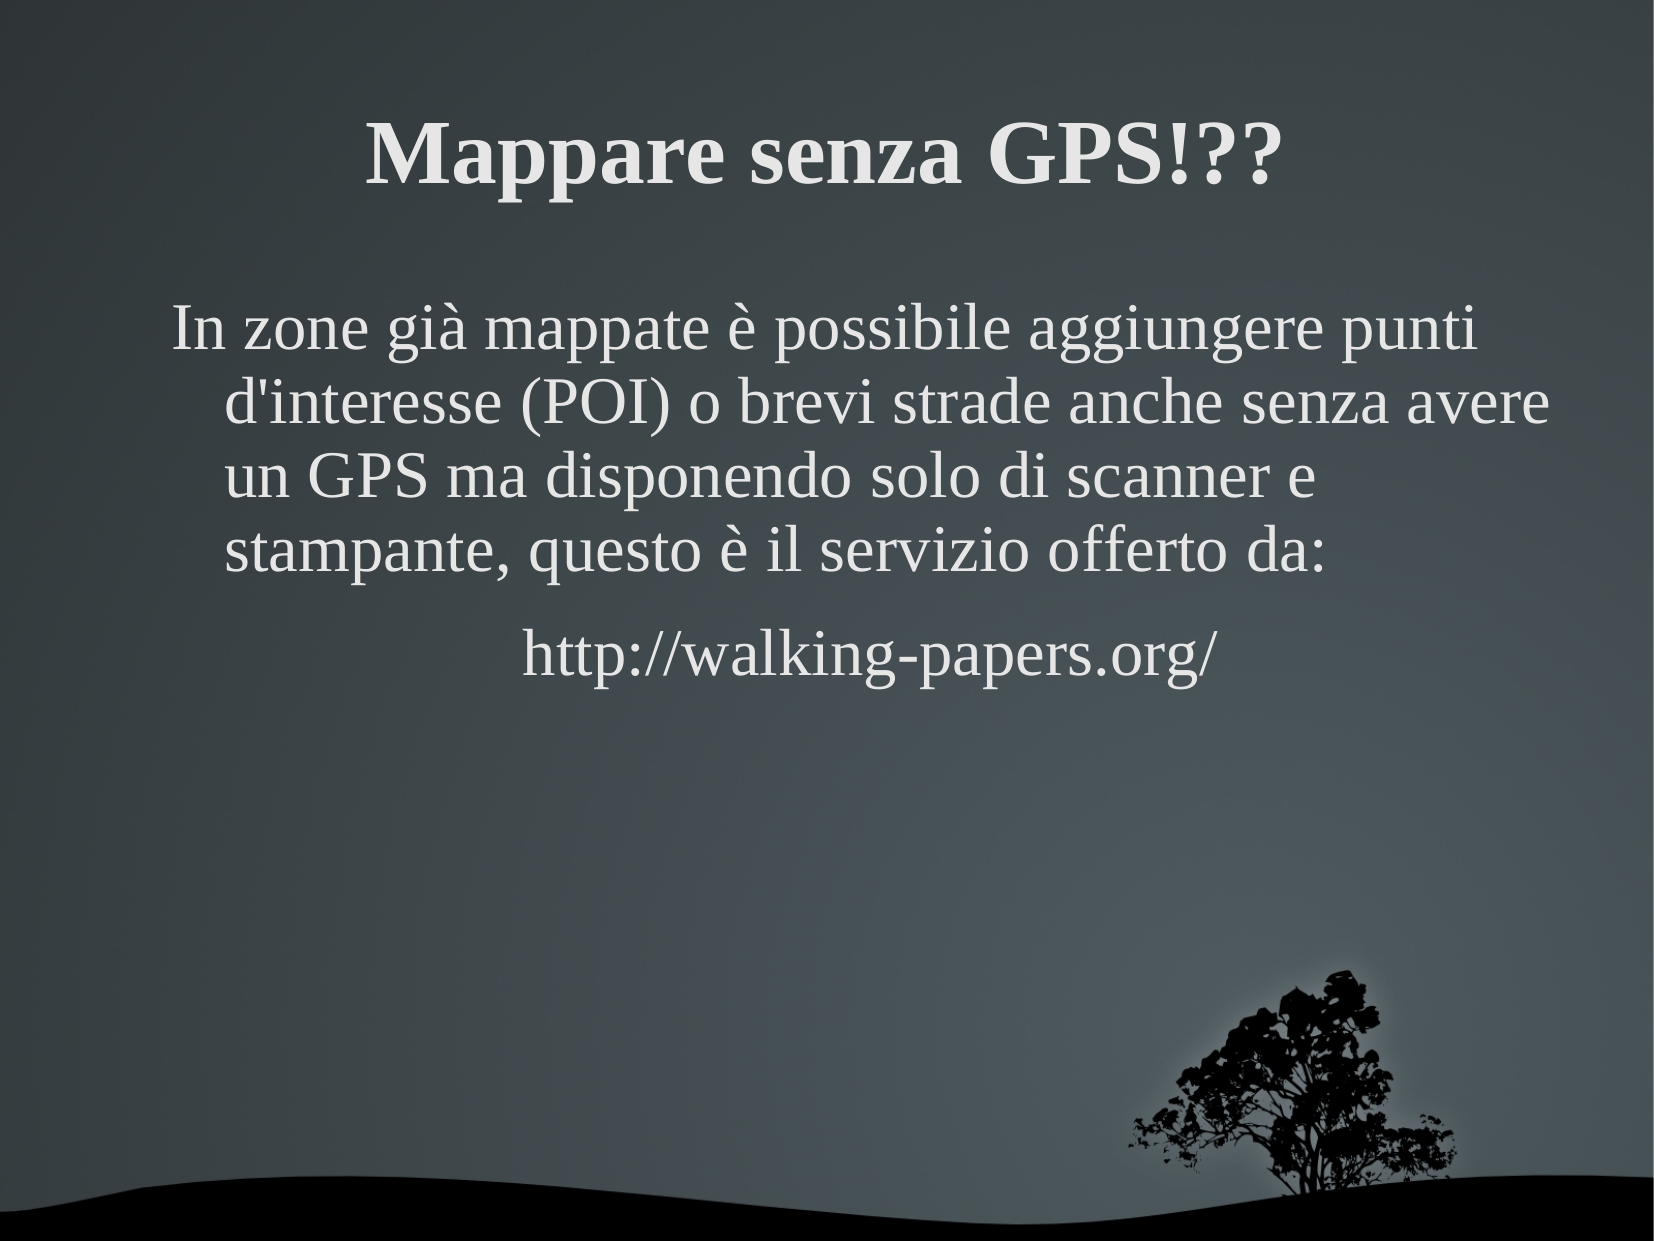

# Mappare senza GPS!??
In zone già mappate è possibile aggiungere punti d'interesse (POI) o brevi strade anche senza avere un GPS ma disponendo solo di scanner e stampante, questo è il servizio offerto da:
http://walking-papers.org/